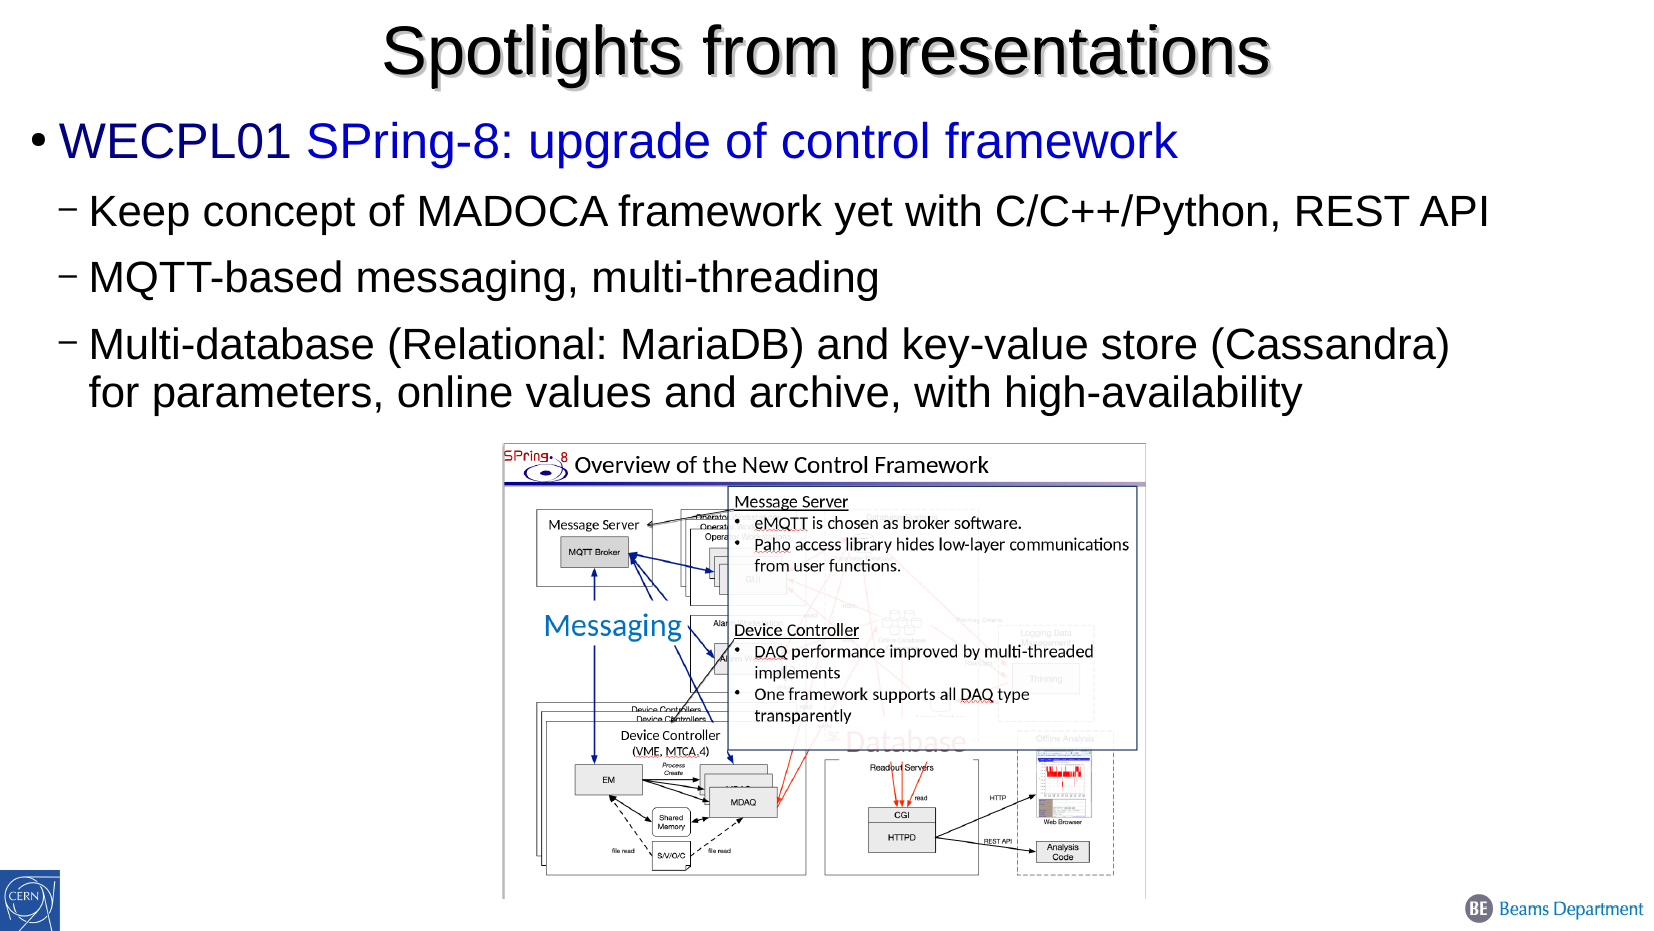

# Spotlights from presentations
WECPL01 SPring-8: upgrade of control framework
Keep concept of MADOCA framework yet with C/C++/Python, REST API
MQTT-based messaging, multi-threading
Multi-database (Relational: MariaDB) and key-value store (Cassandra)
for parameters, online values and archive, with high-availability